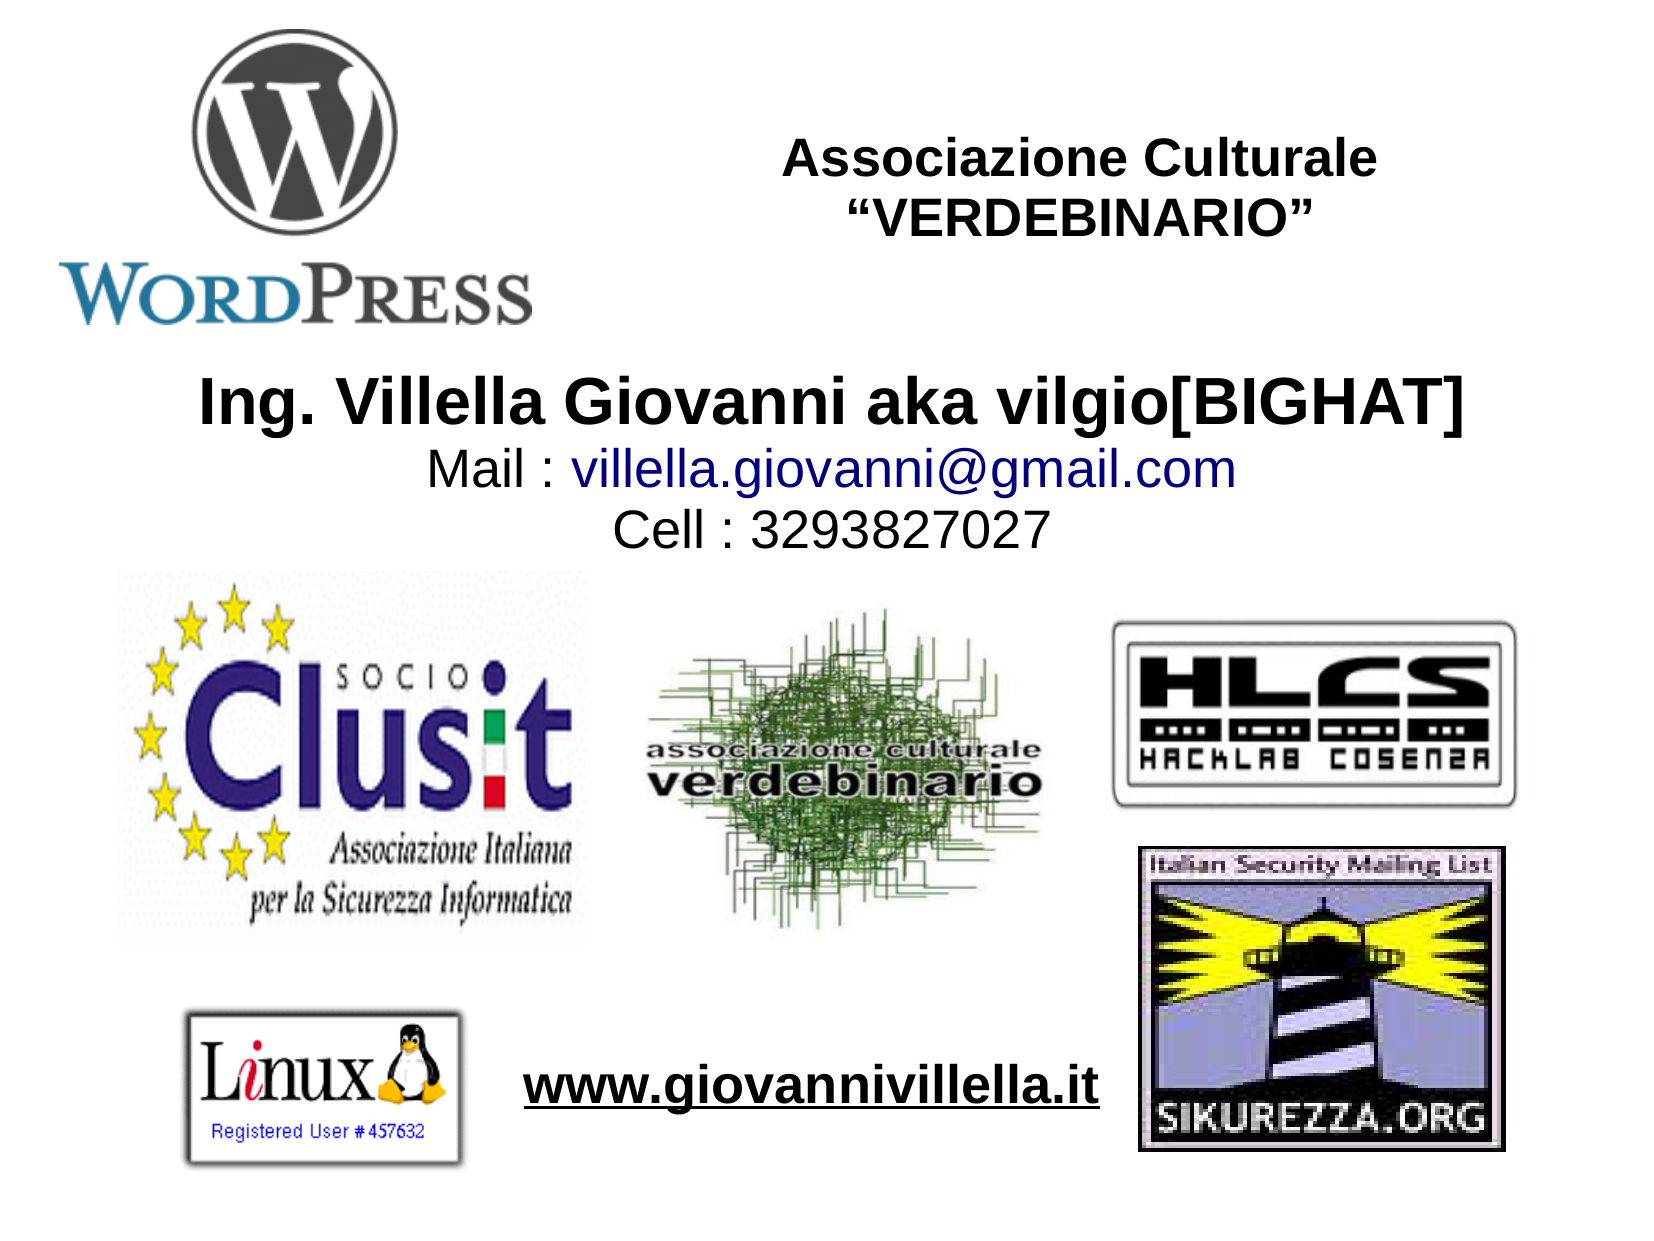

# Associazione Culturale “VERDEBINARIO”
Ing. Villella Giovanni aka vilgio[BIGHAT]
Mail : villella.giovanni@gmail.com
Cell : 3293827027
www.giovannivillella.it